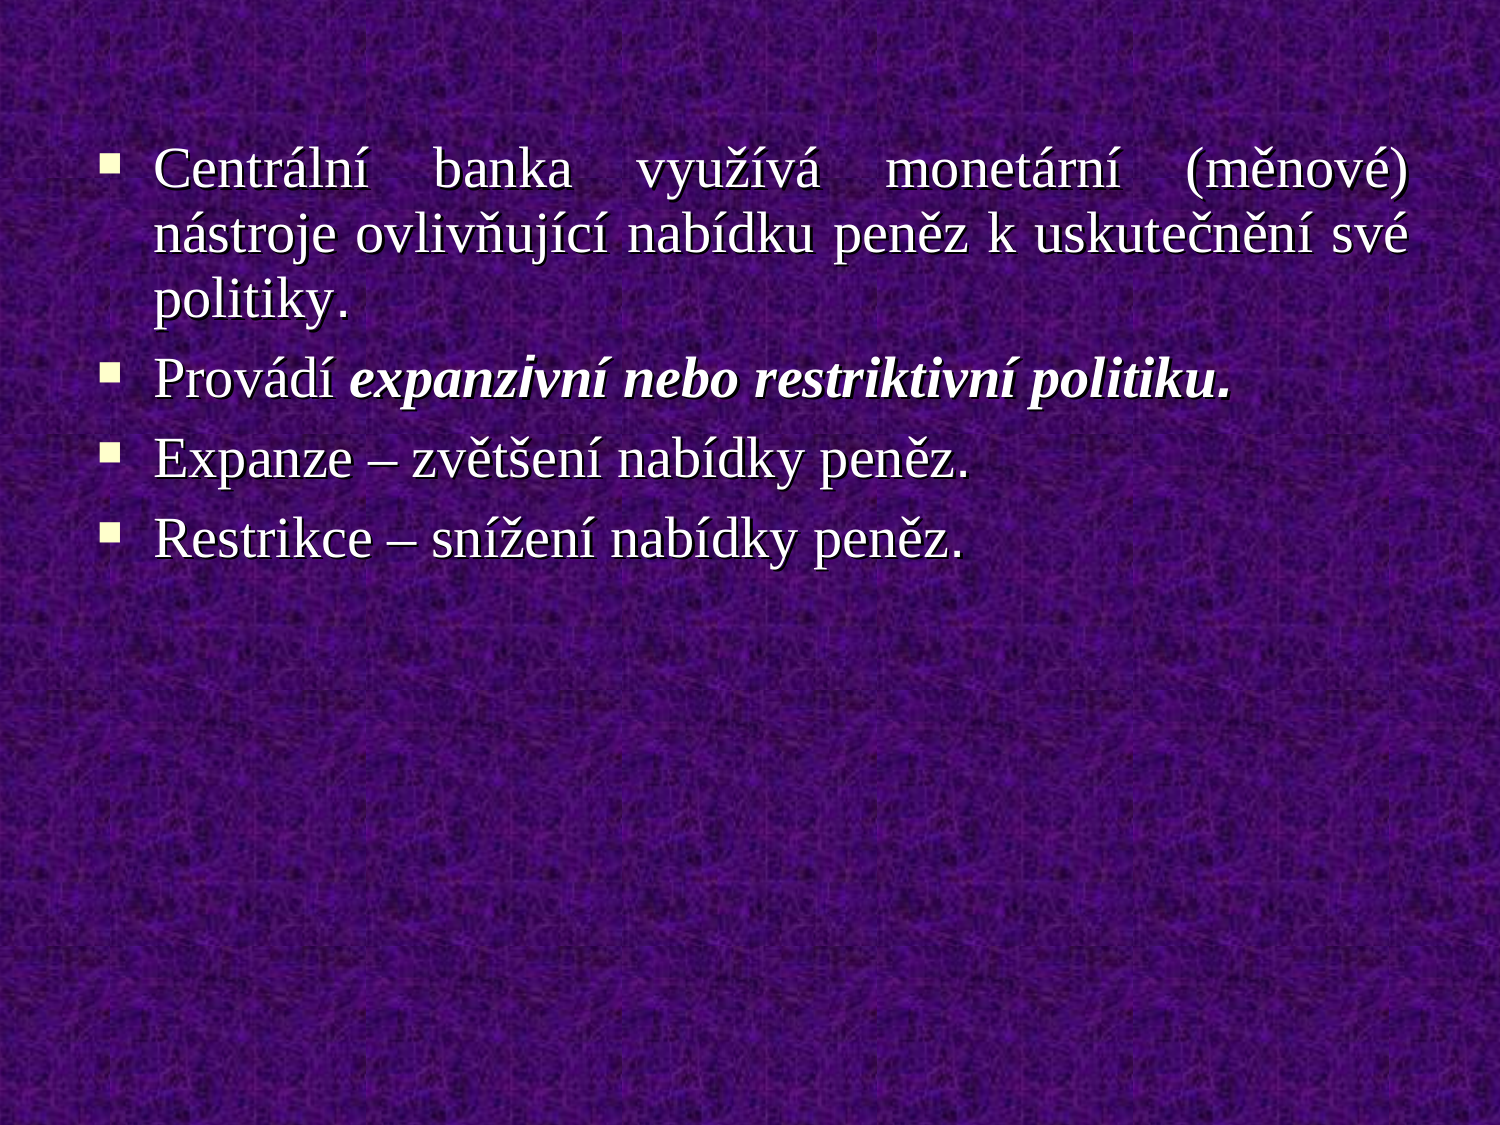

# Centrální banka využívá monetární (měnové) nástroje ovlivňující nabídku peněz k uskutečnění své politiky.
Provádí expanzivní nebo restriktivní politiku.
Expanze – zvětšení nabídky peněz.
Restrikce – snížení nabídky peněz.